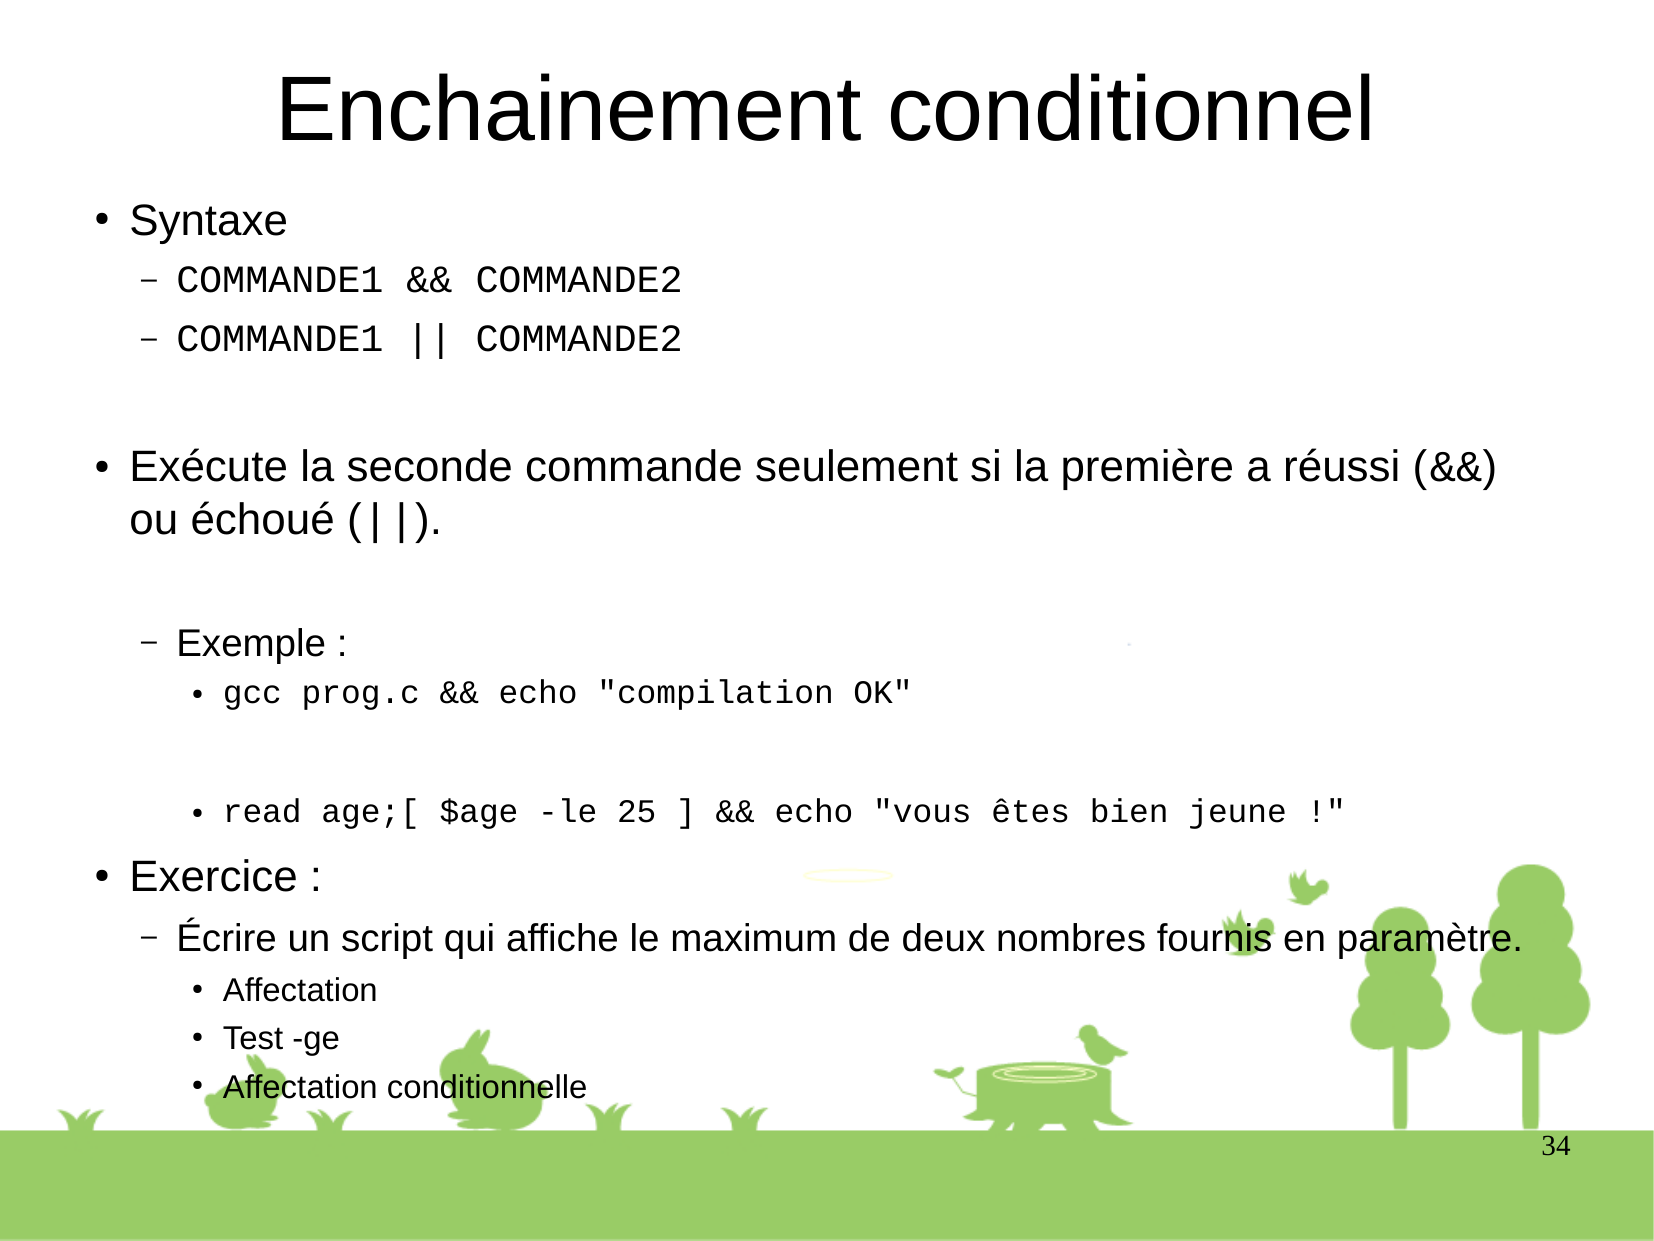

# Enchainement conditionnel
Syntaxe
COMMANDE1 && COMMANDE2
COMMANDE1 || COMMANDE2
Exécute la seconde commande seulement si la première a réussi (&&) ou échoué (||).
Exemple :
gcc prog.c && echo "compilation OK"
read age;[ $age -le 25 ] && echo "vous êtes bien jeune !"
Exercice :
Écrire un script qui affiche le maximum de deux nombres fournis en paramètre.
Affectation
Test -ge
Affectation conditionnelle
34